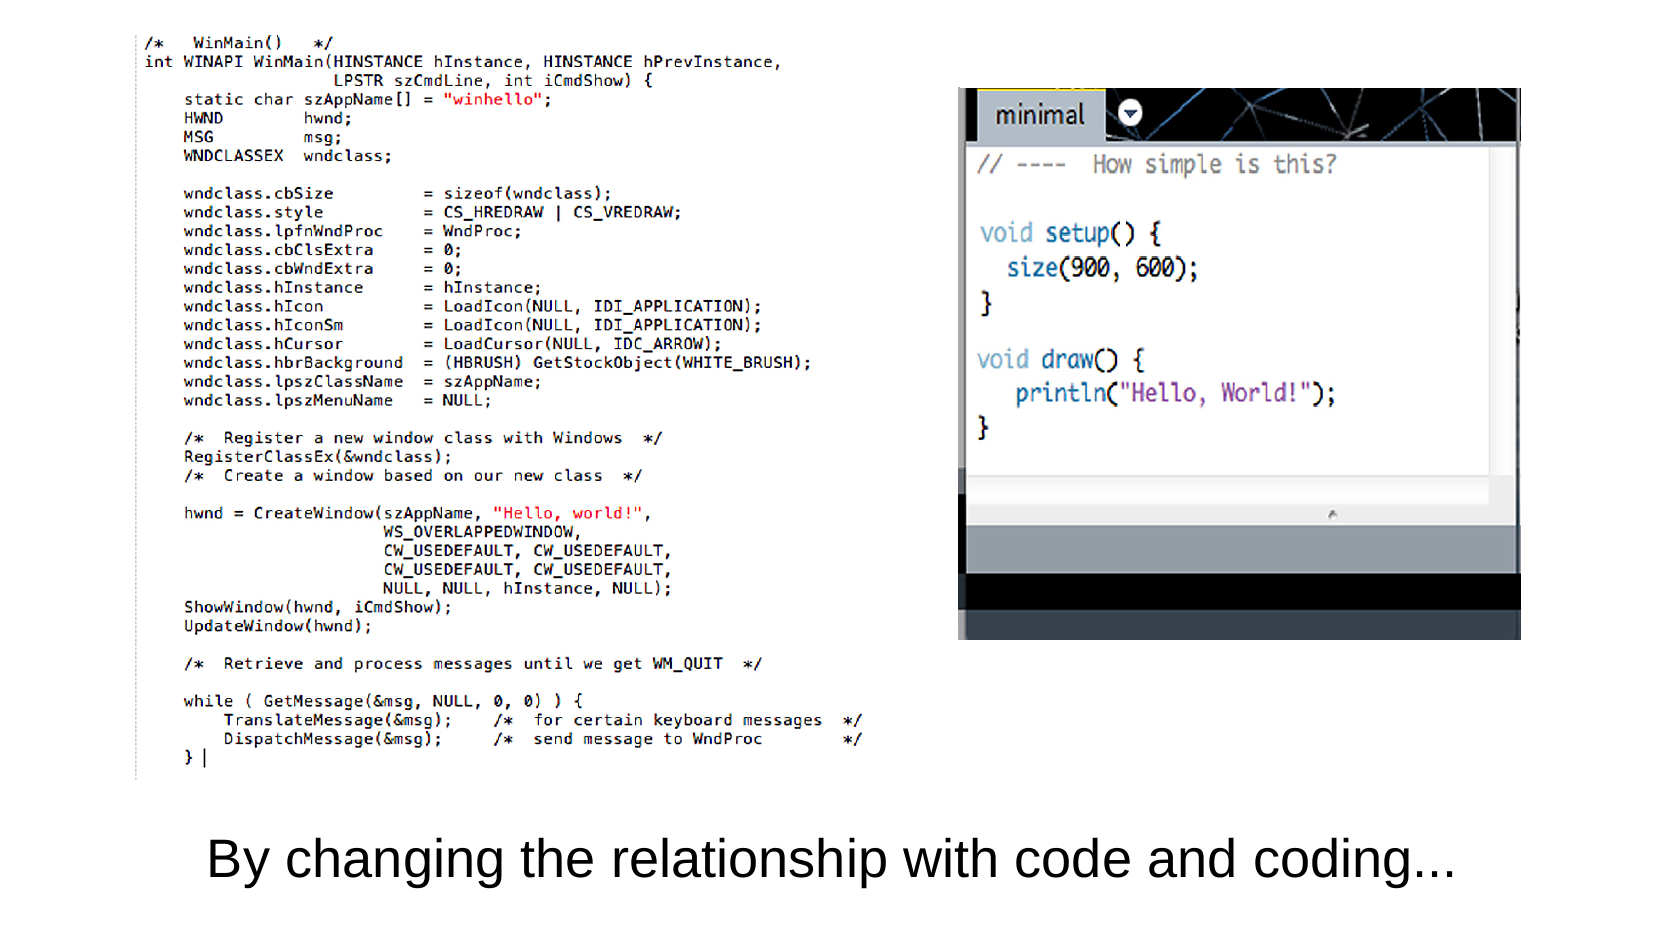

# By changing the relationship with code and coding...